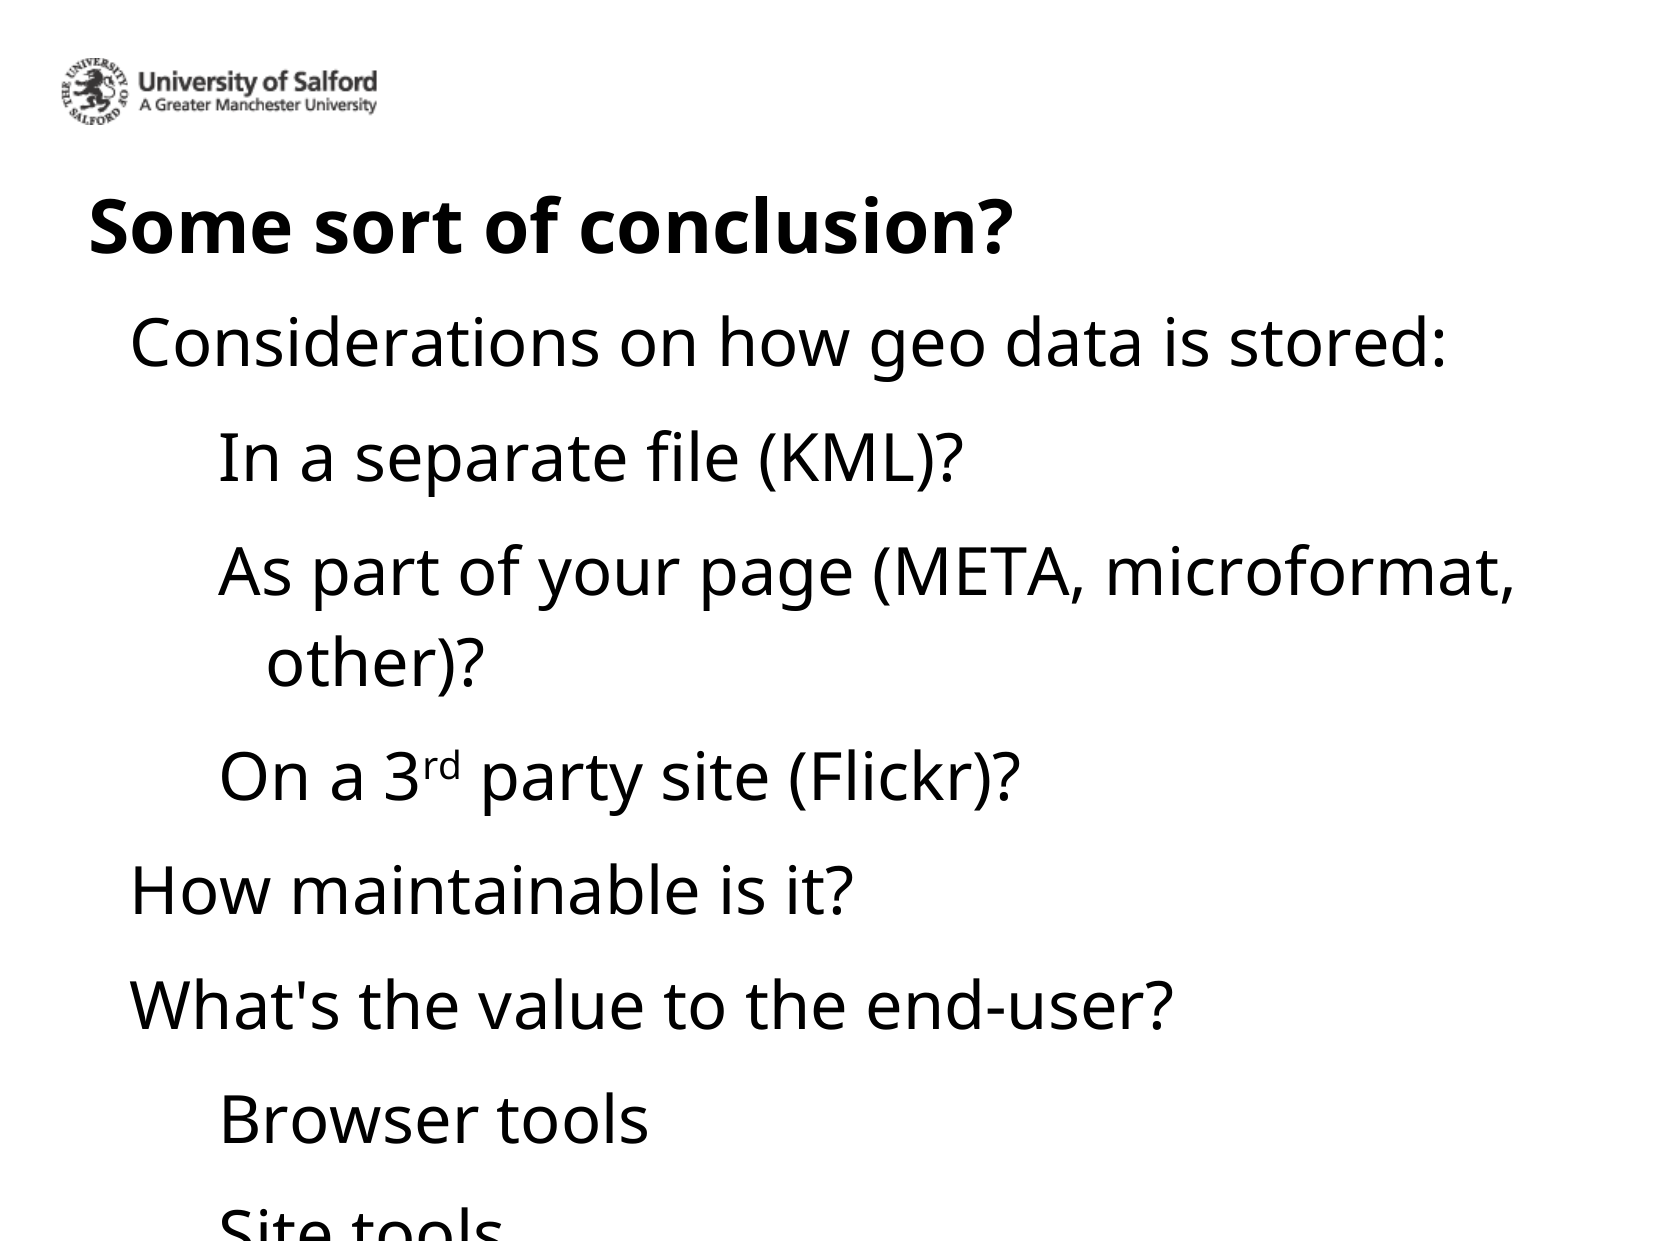

# Some sort of conclusion?
Considerations on how geo data is stored:
In a separate file (KML)?
As part of your page (META, microformat, other)?
On a 3rd party site (Flickr)?
How maintainable is it?
What's the value to the end-user?
Browser tools
Site tools
Aggregators